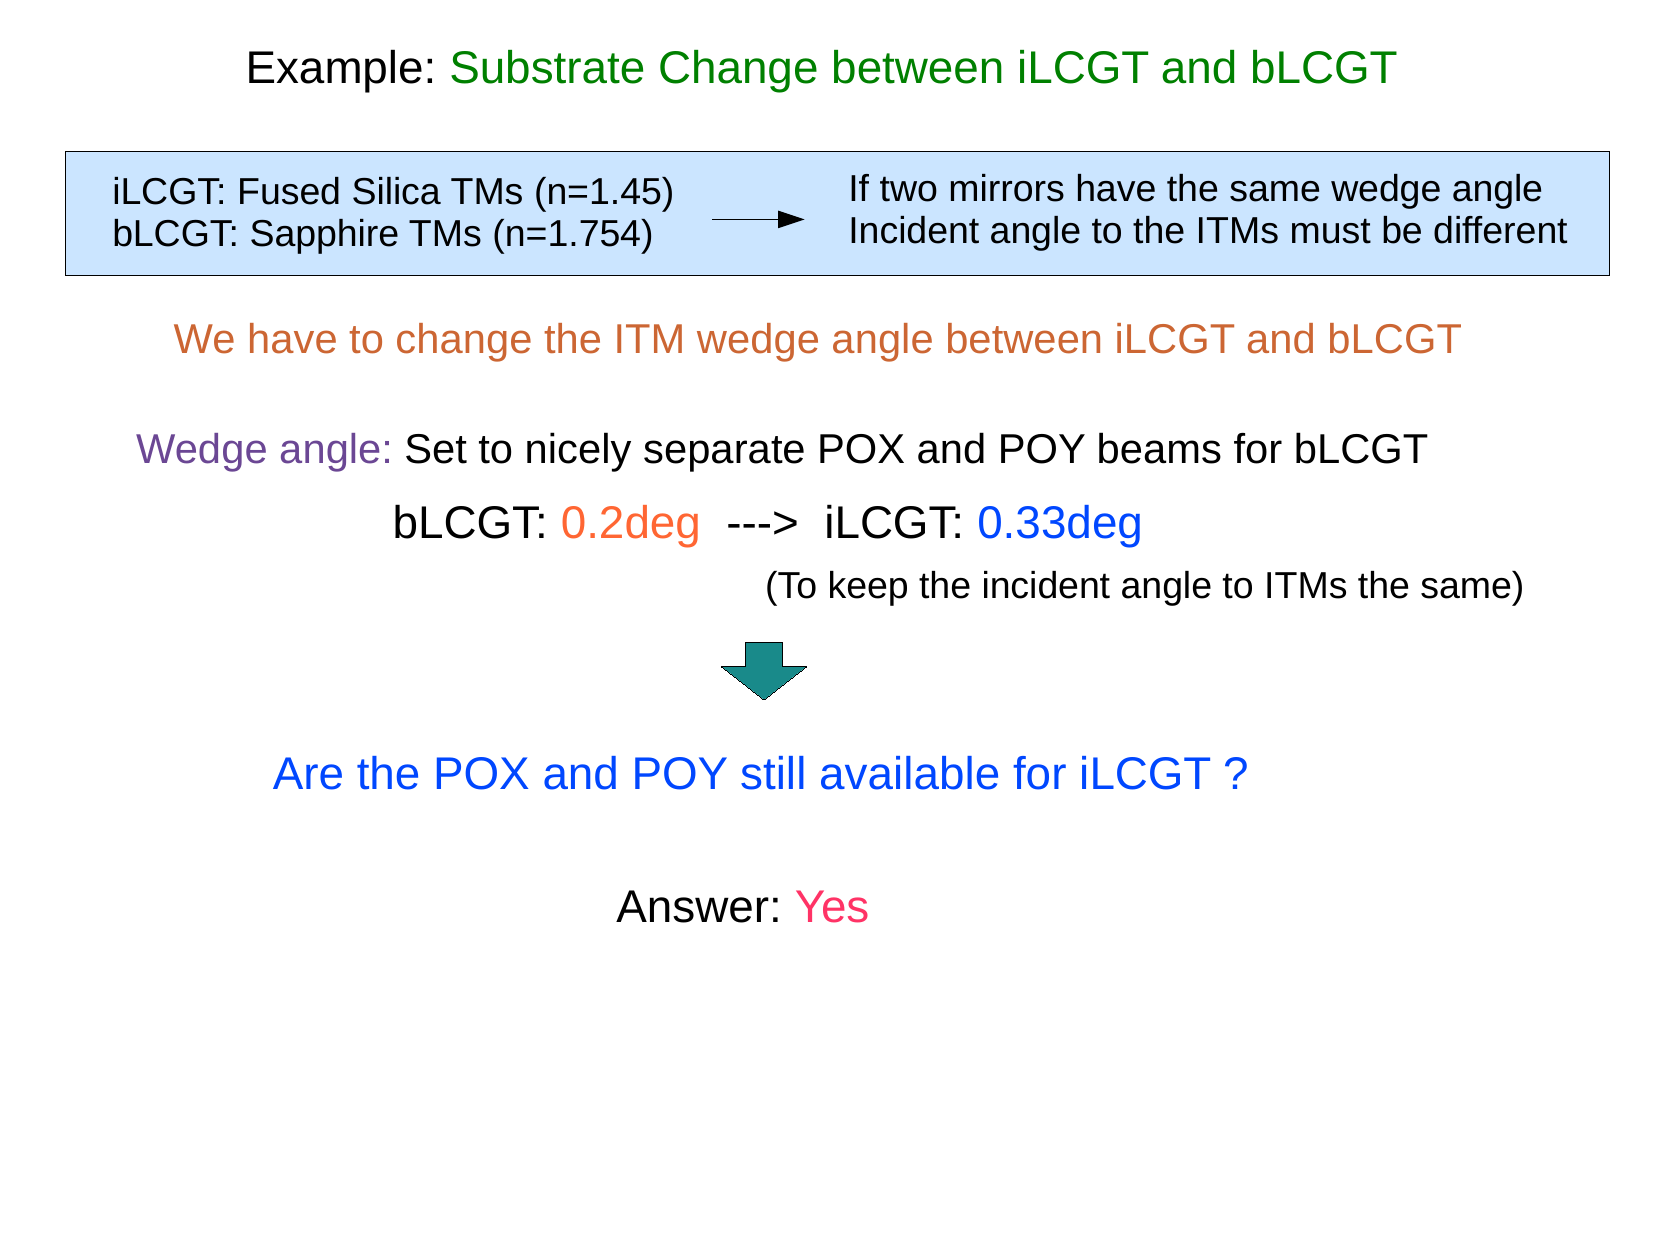

Example: Substrate Change between iLCGT and bLCGT
If two mirrors have the same wedge angle
Incident angle to the ITMs must be different
iLCGT: Fused Silica TMs (n=1.45)
bLCGT: Sapphire TMs (n=1.754)
We have to change the ITM wedge angle between iLCGT and bLCGT
Wedge angle: Set to nicely separate POX and POY beams for bLCGT
bLCGT: 0.2deg ---> iLCGT: 0.33deg
(To keep the incident angle to ITMs the same)
Are the POX and POY still available for iLCGT ?
Answer: Yes